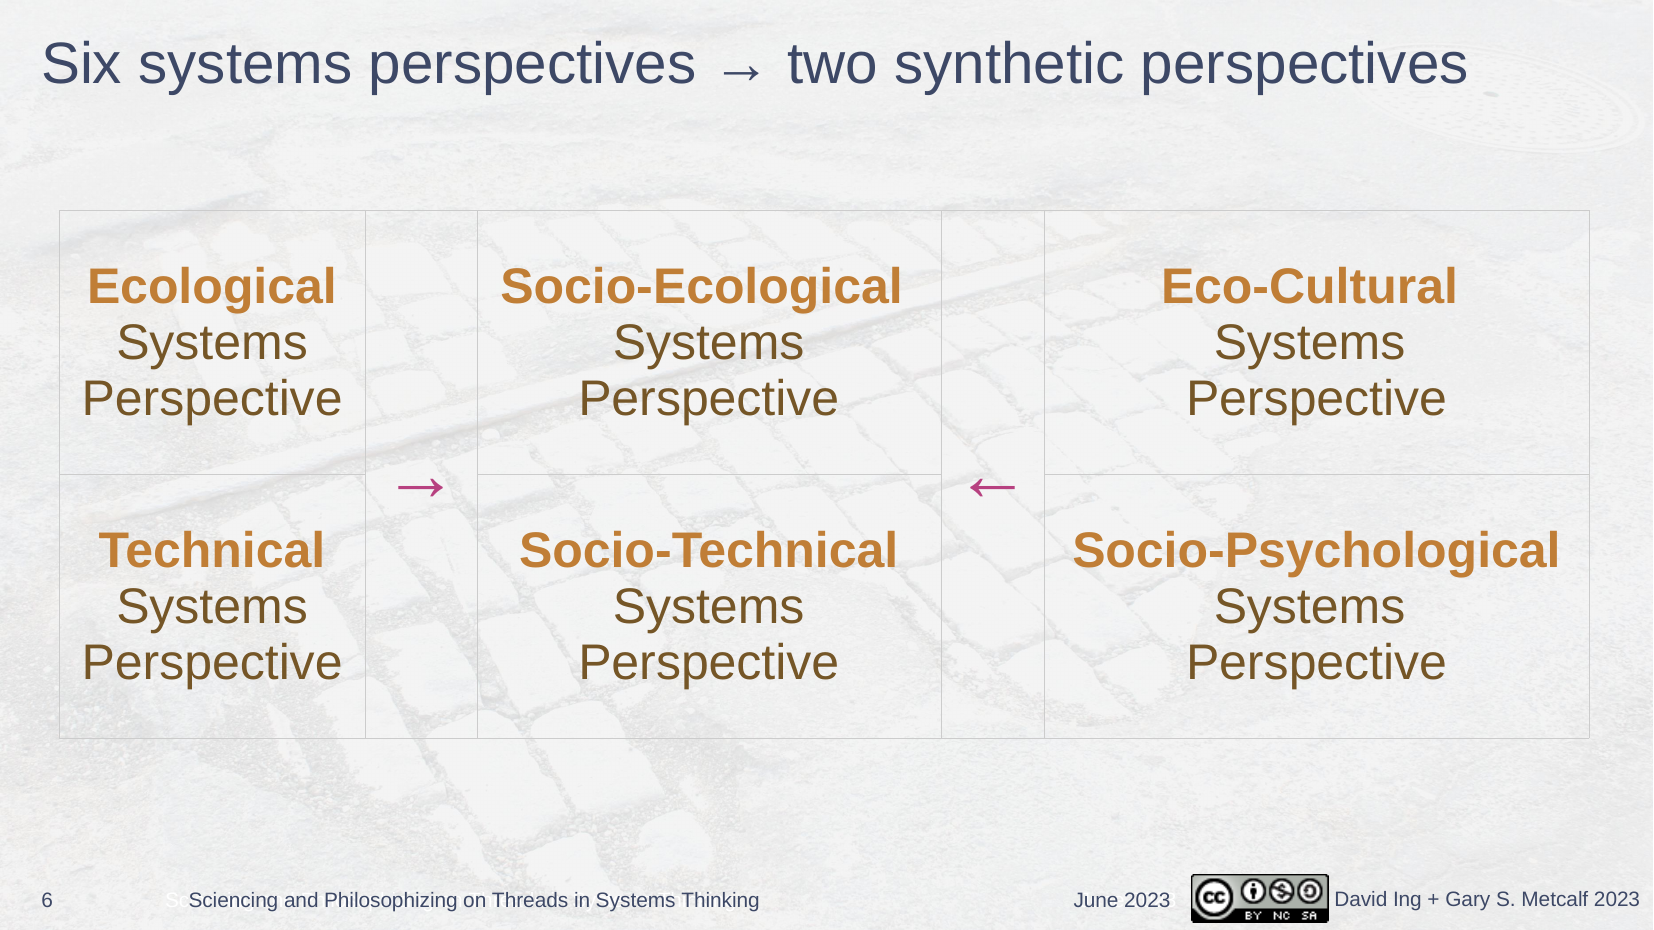

# Six systems perspectives → two synthetic perspectives
| Ecological Systems Perspective | → | Socio-Ecological Systems Perspective | ← | Eco-Cultural Systems Perspective |
| --- | --- | --- | --- | --- |
| Technical Systems Perspective | | Socio-Technical Systems Perspective | | Socio-Psychological Systems Perspective |
Sciencing and Philosophizing on Threads in Systems Thinking
June 2023